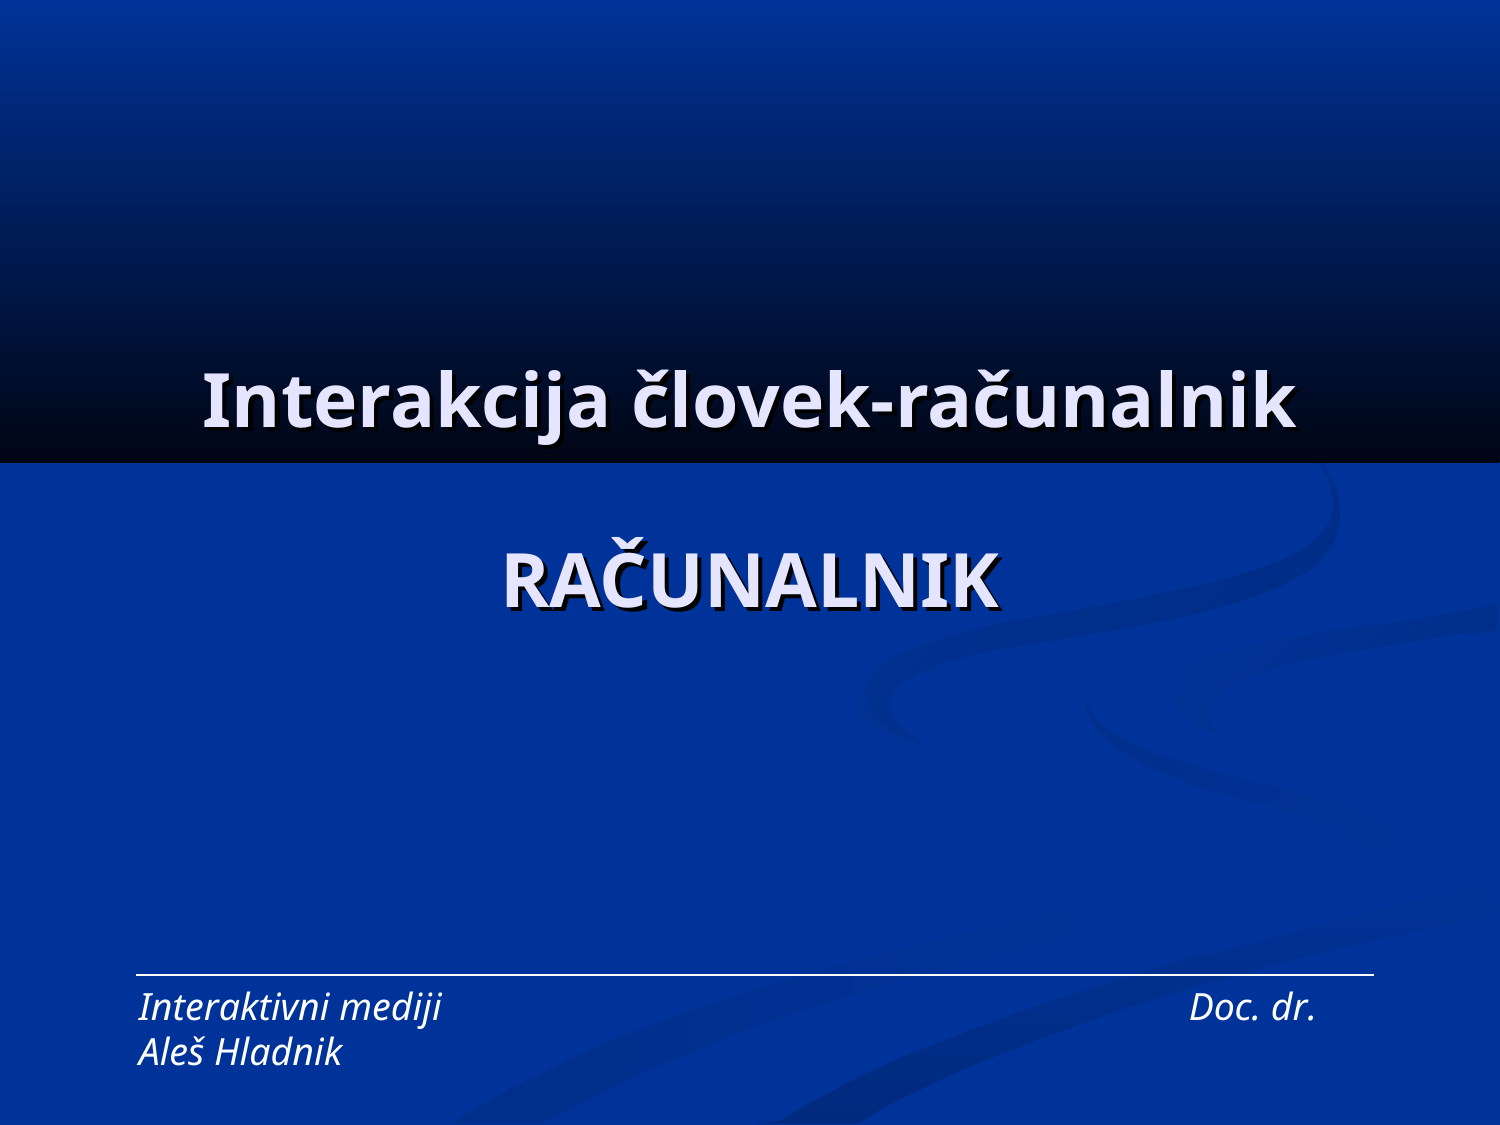

# Interakcija človek-računalnik RAČUNALNIK
Interaktivni mediji		 	 		Doc. dr. Aleš Hladnik